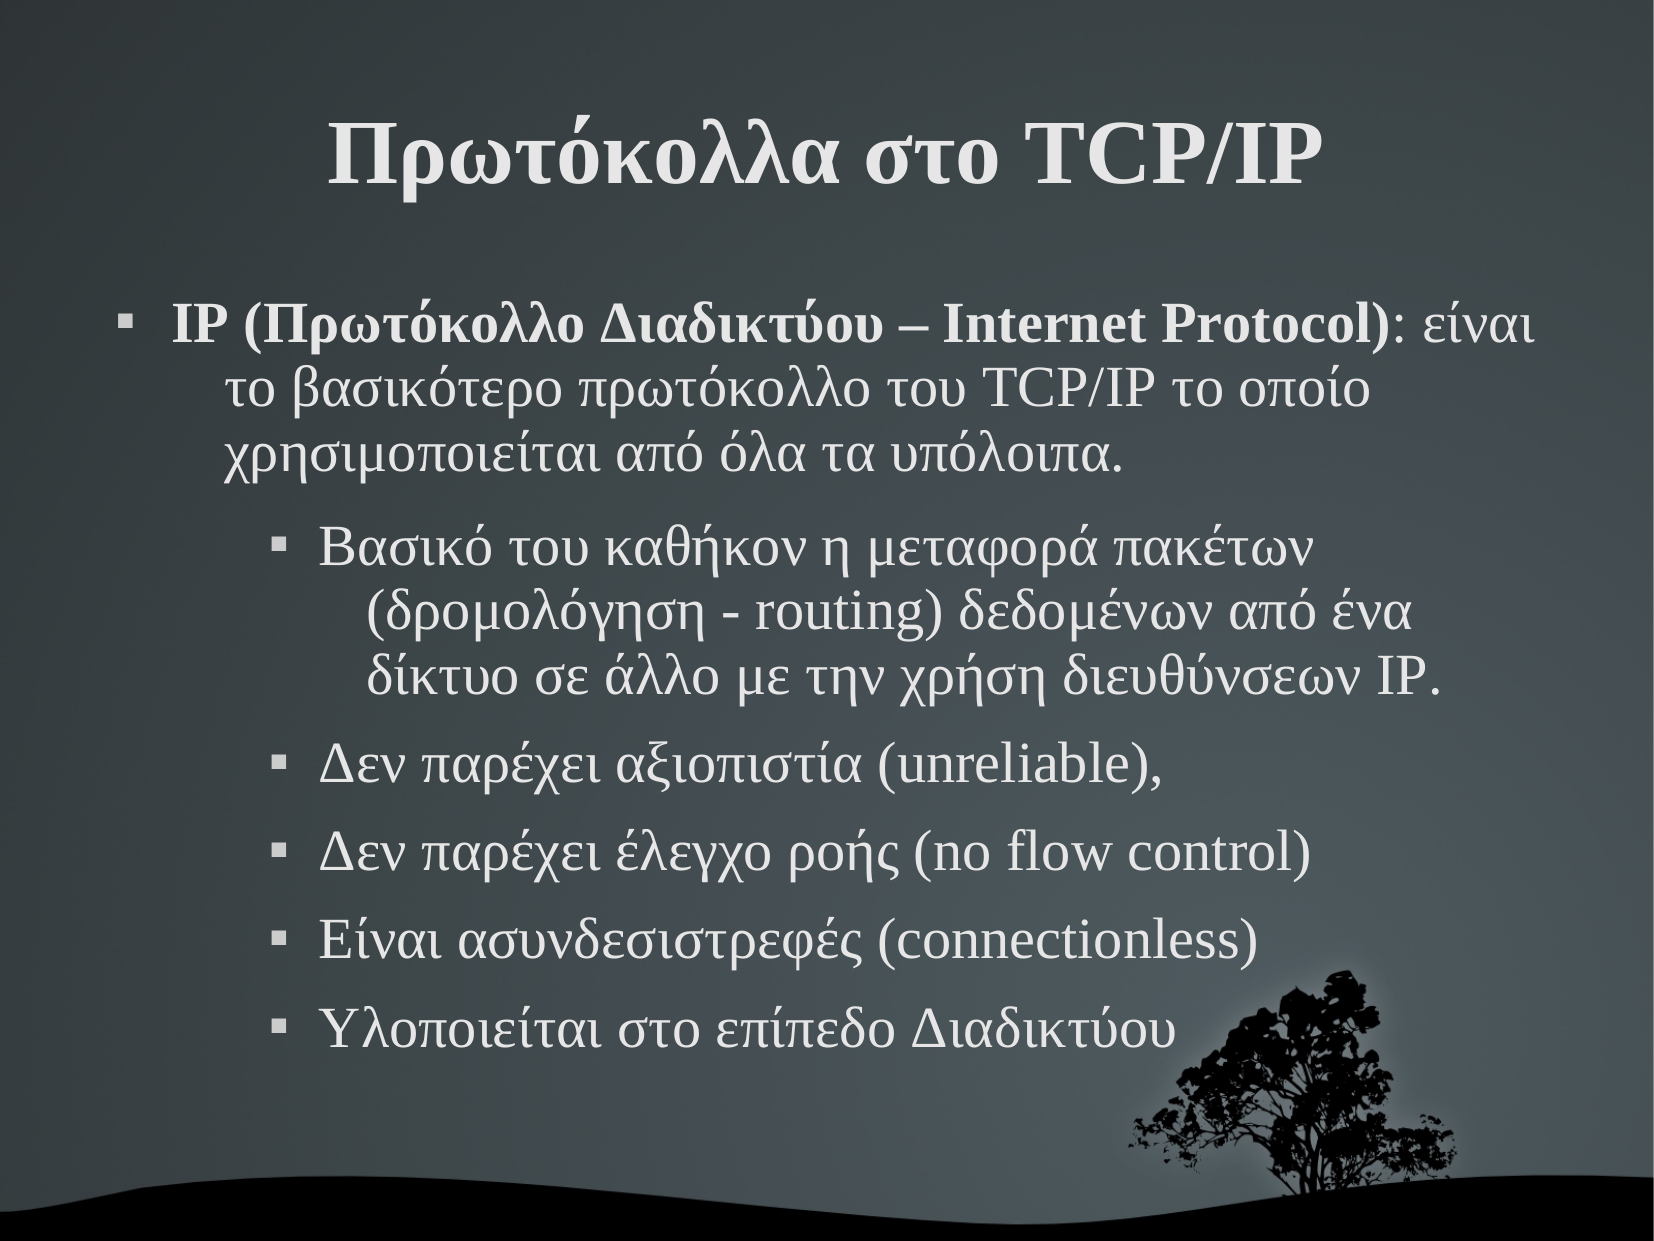

# Πρωτόκολλα στο TCP/IP
IP (Πρωτόκολλο Διαδικτύου – Internet Protocol): είναι το βασικότερο πρωτόκολλο του TCP/IP το οποίο χρησιμοποιείται από όλα τα υπόλοιπα.
Βασικό του καθήκον η μεταφορά πακέτων (δρομολόγηση - routing) δεδομένων από ένα δίκτυο σε άλλο με την χρήση διευθύνσεων IP.
Δεν παρέχει αξιοπιστία (unreliable),
Δεν παρέχει έλεγχο ροής (no flow control)
Είναι ασυνδεσιστρεφές (connectionless)
Υλοποιείται στο επίπεδο Διαδικτύου